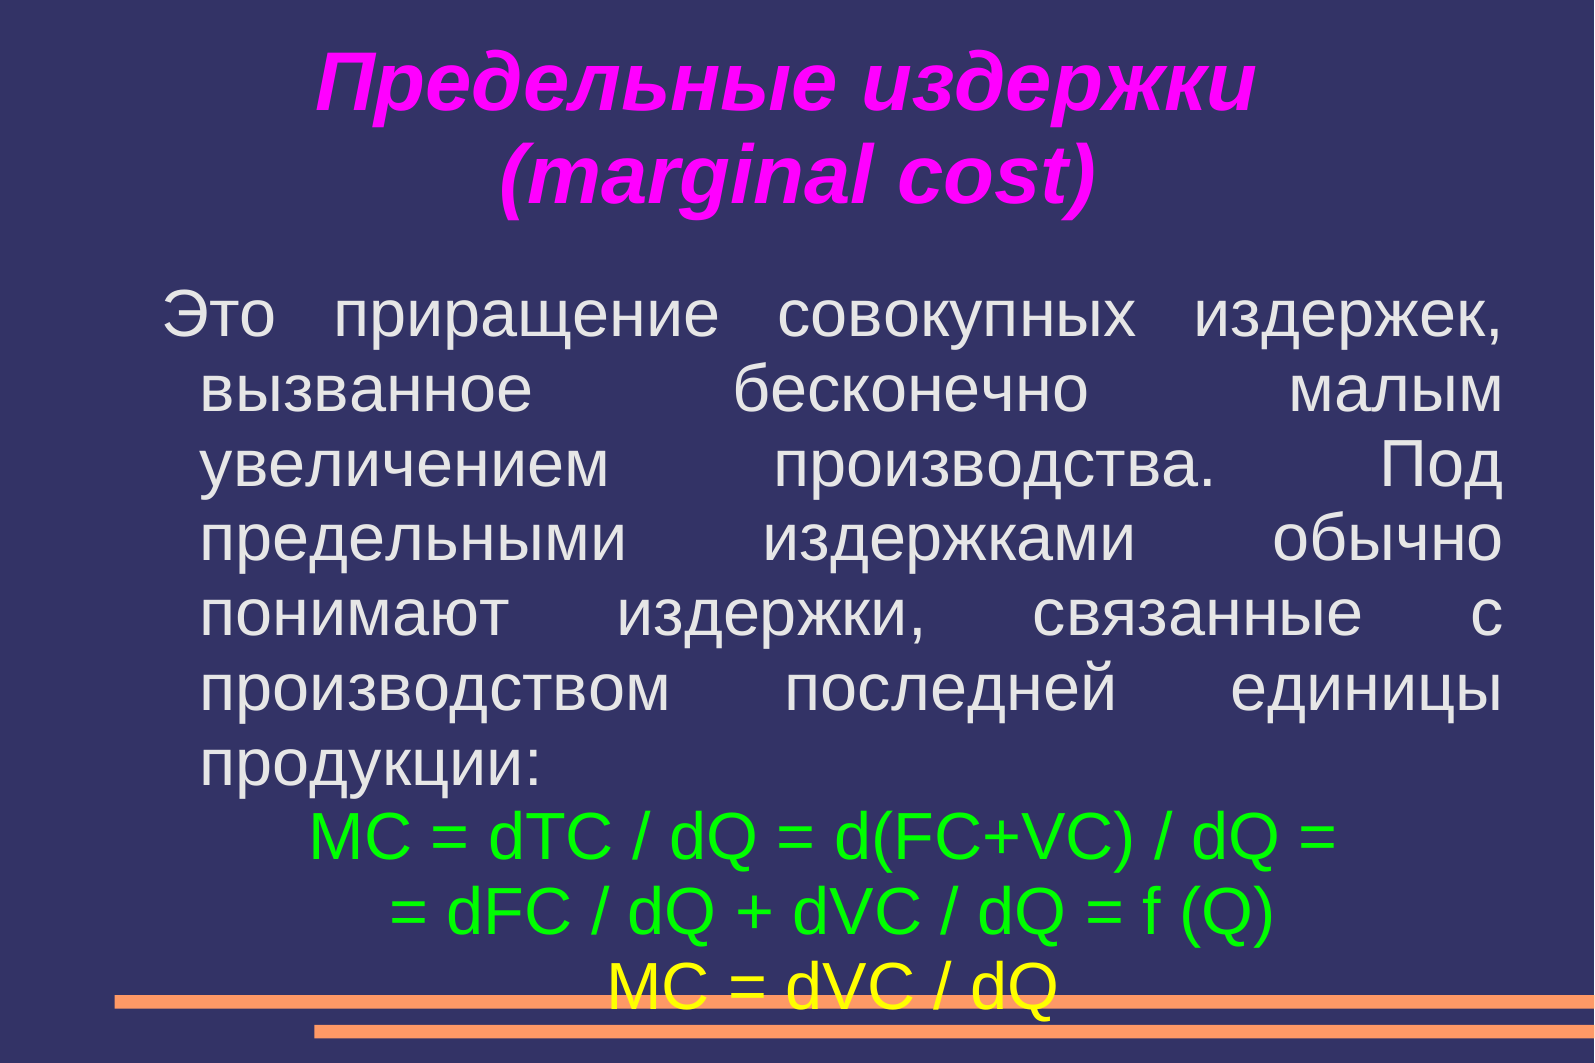

# Предельные издержки (marginal cost)
Это приращение совокупных издержек, вызванное бесконечно малым увеличением производства. Под предельными издержками обычно понимают издержки, связанные с производством последней единицы продукции:
MC = dTC / dQ = d(FC+VC) / dQ =
= dFC / dQ + dVC / dQ = f (Q)
MC = dVC / dQ